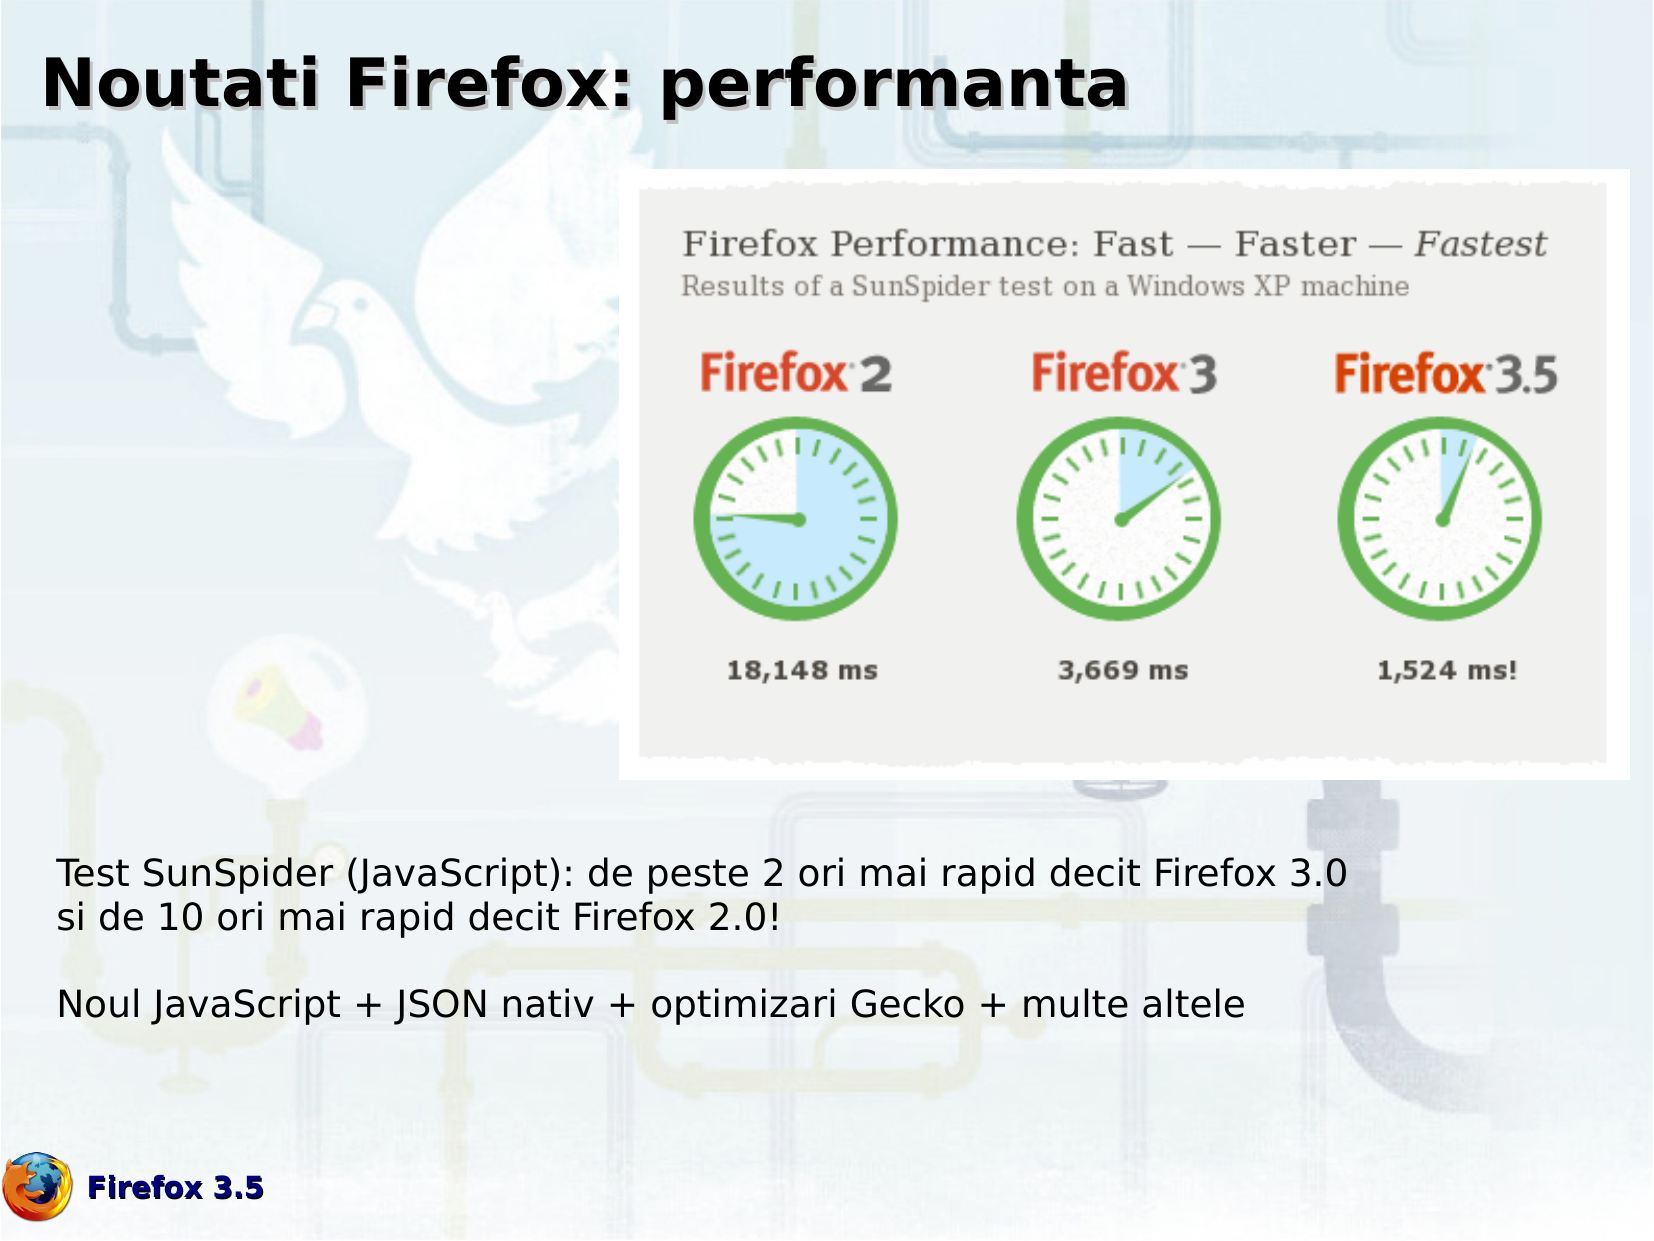

Noutati Firefox: performanta
Test SunSpider (JavaScript): de peste 2 ori mai rapid decit Firefox 3.0
si de 10 ori mai rapid decit Firefox 2.0!
Noul JavaScript + JSON nativ + optimizari Gecko + multe altele
Firefox 3.5